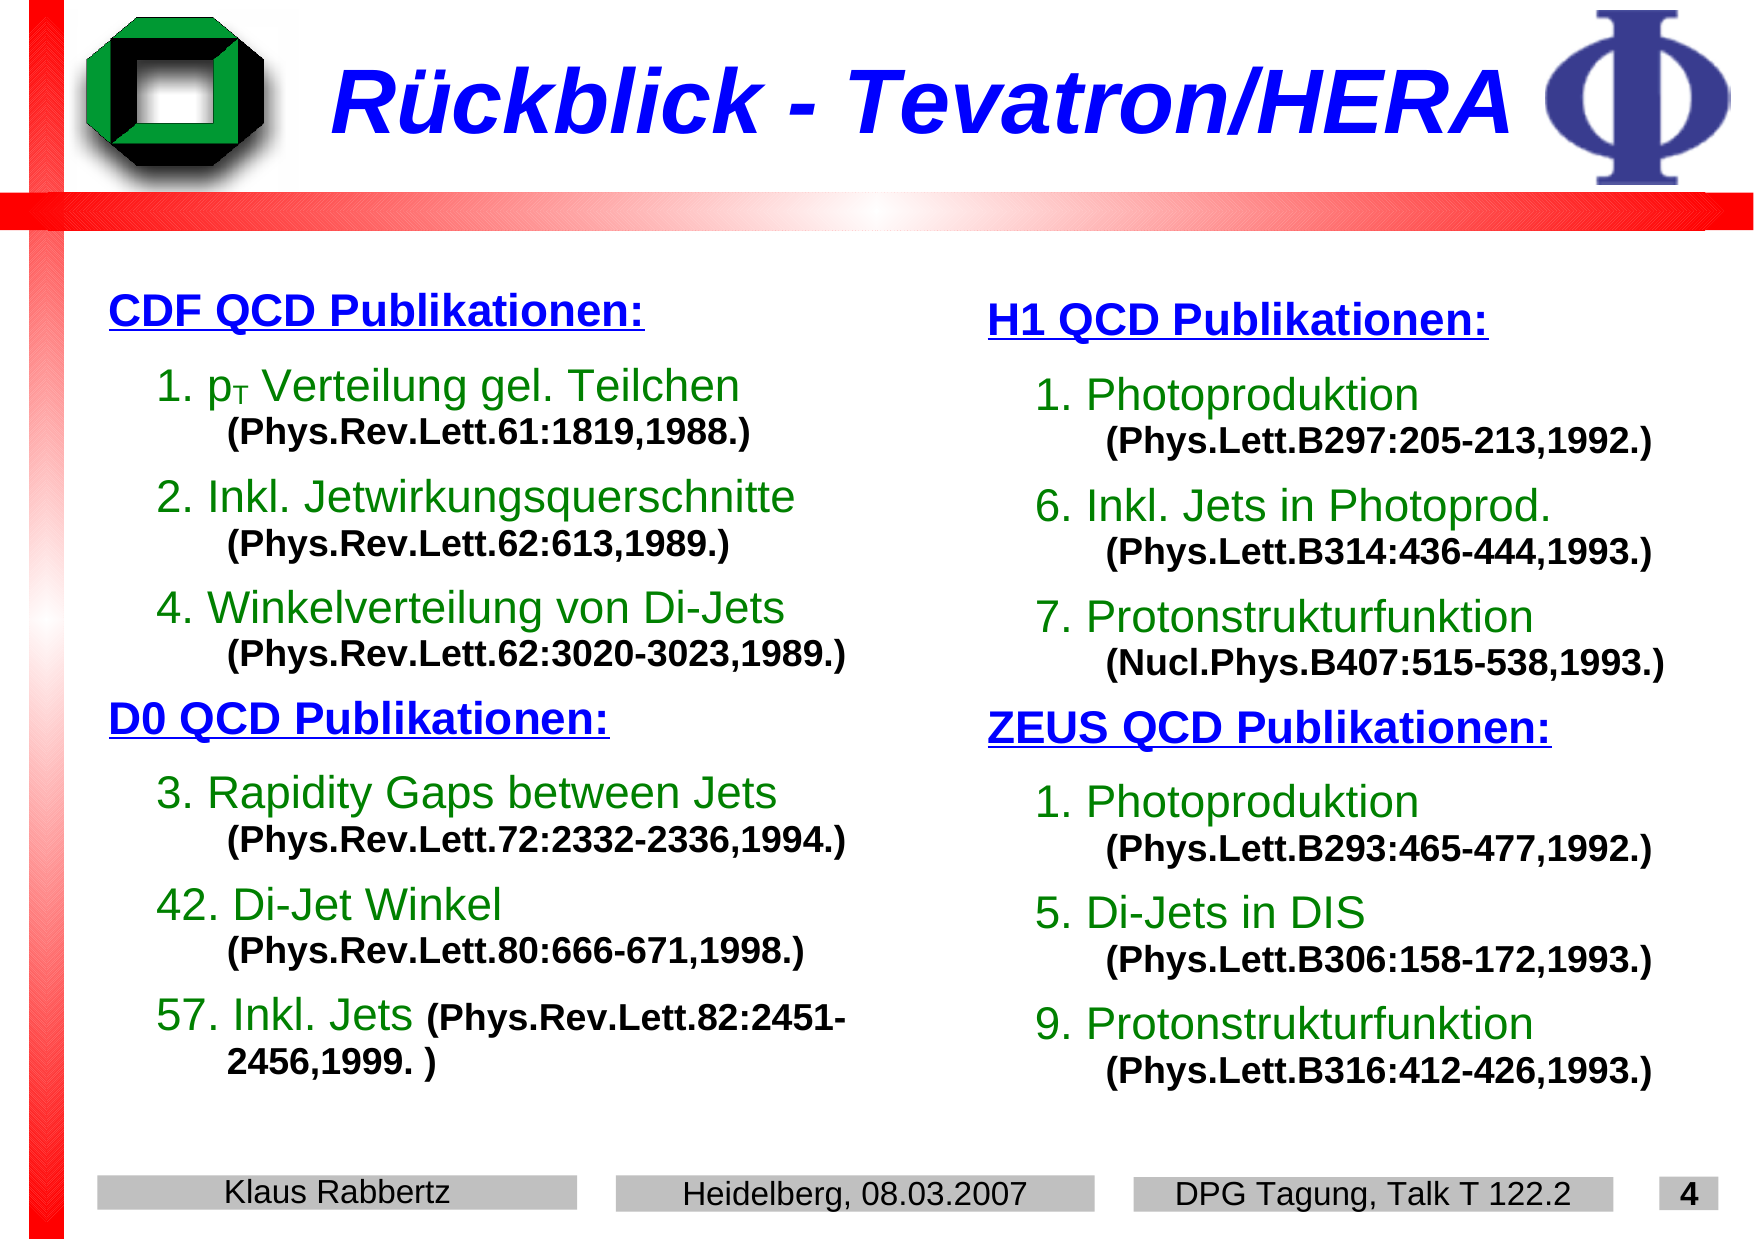

# Rückblick - Tevatron/HERA
CDF QCD Publikationen:
1. pT Verteilung gel. Teilchen (Phys.Rev.Lett.61:1819,1988.)
2. Inkl. Jetwirkungsquerschnitte (Phys.Rev.Lett.62:613,1989.)
4. Winkelverteilung von Di-Jets (Phys.Rev.Lett.62:3020-3023,1989.)
D0 QCD Publikationen:
3. Rapidity Gaps between Jets (Phys.Rev.Lett.72:2332-2336,1994.)
42. Di-Jet Winkel (Phys.Rev.Lett.80:666-671,1998.)
57. Inkl. Jets (Phys.Rev.Lett.82:2451-2456,1999. )
H1 QCD Publikationen:
1. Photoproduktion (Phys.Lett.B297:205-213,1992.)
6. Inkl. Jets in Photoprod. (Phys.Lett.B314:436-444,1993.)
7. Protonstrukturfunktion (Nucl.Phys.B407:515-538,1993.)
ZEUS QCD Publikationen:
1. Photoproduktion (Phys.Lett.B293:465-477,1992.)
5. Di-Jets in DIS (Phys.Lett.B306:158-172,1993.)
9. Protonstrukturfunktion (Phys.Lett.B316:412-426,1993.)